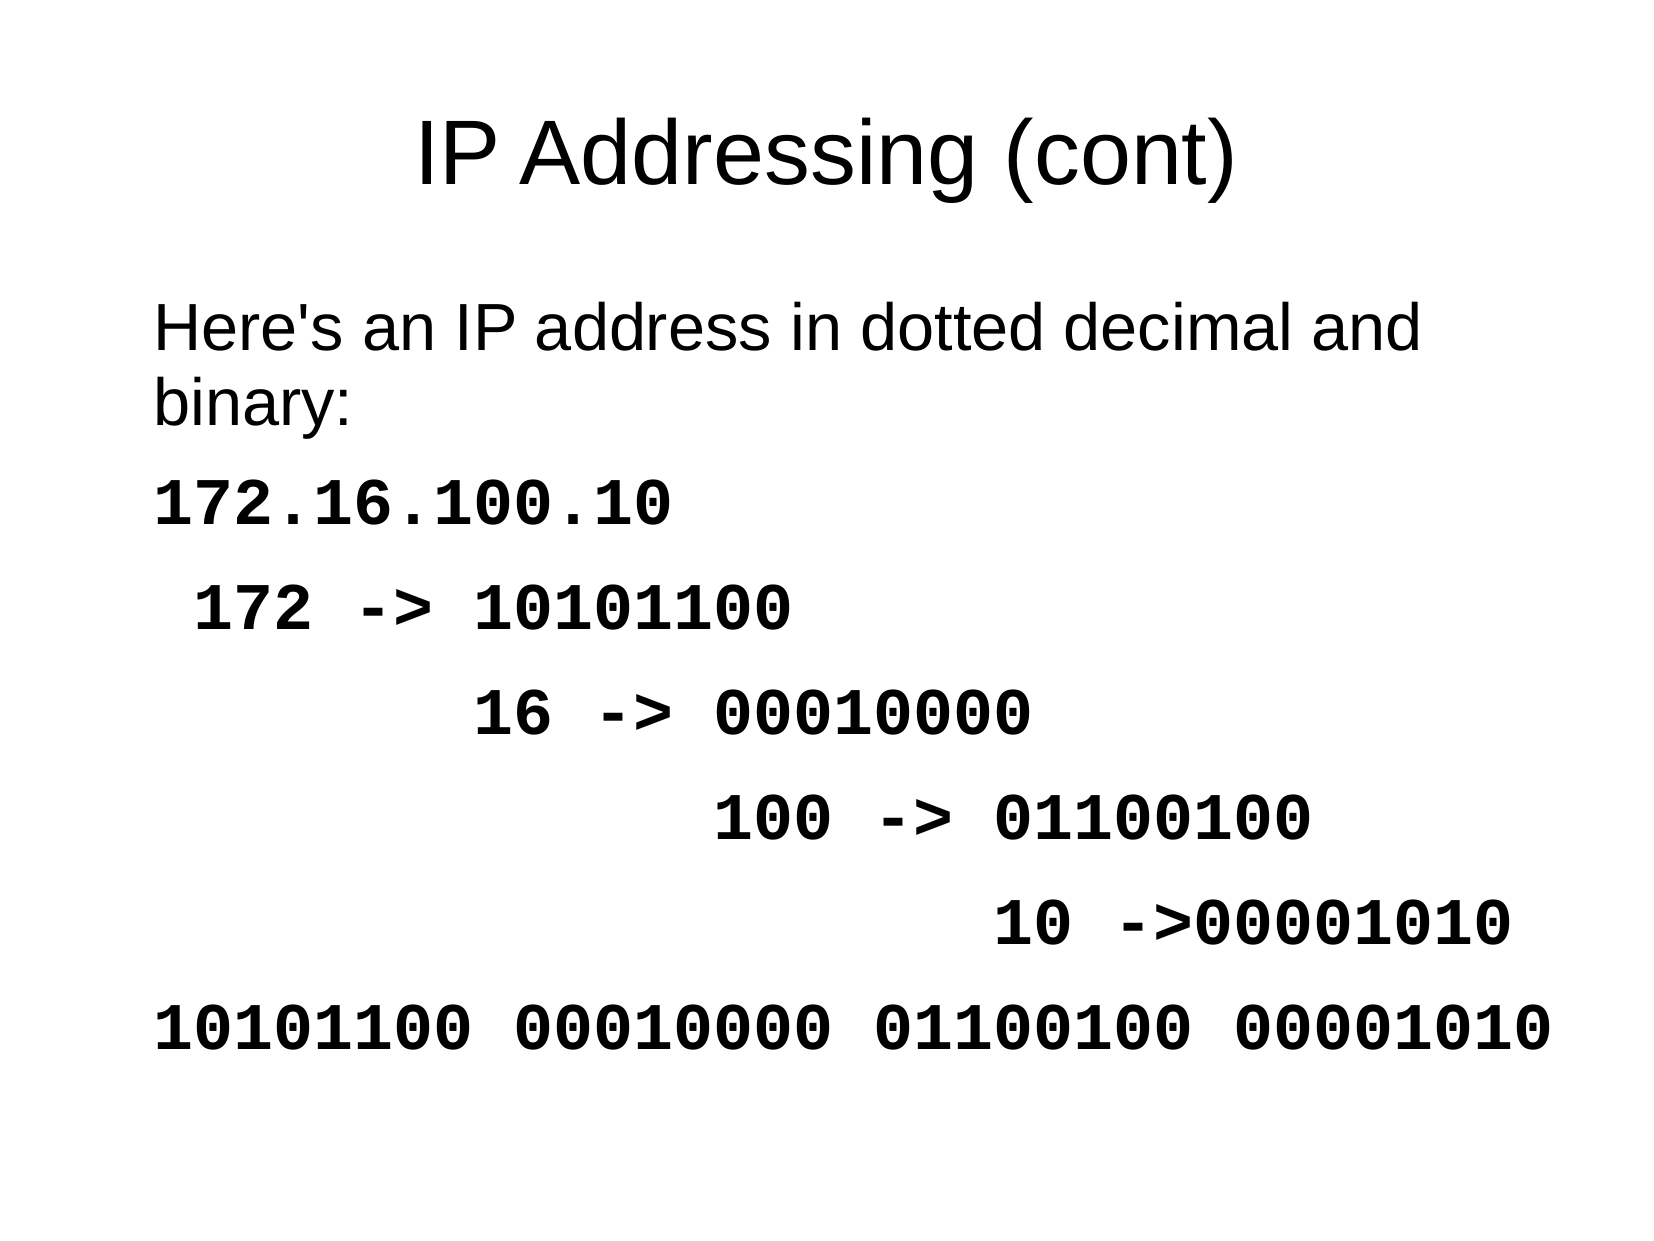

# IP Addressing (cont)
Here's an IP address in dotted decimal and binary:
172.16.100.10
 172 -> 10101100
 16 -> 00010000
 100 -> 01100100
 10 ->00001010
10101100 00010000 01100100 00001010